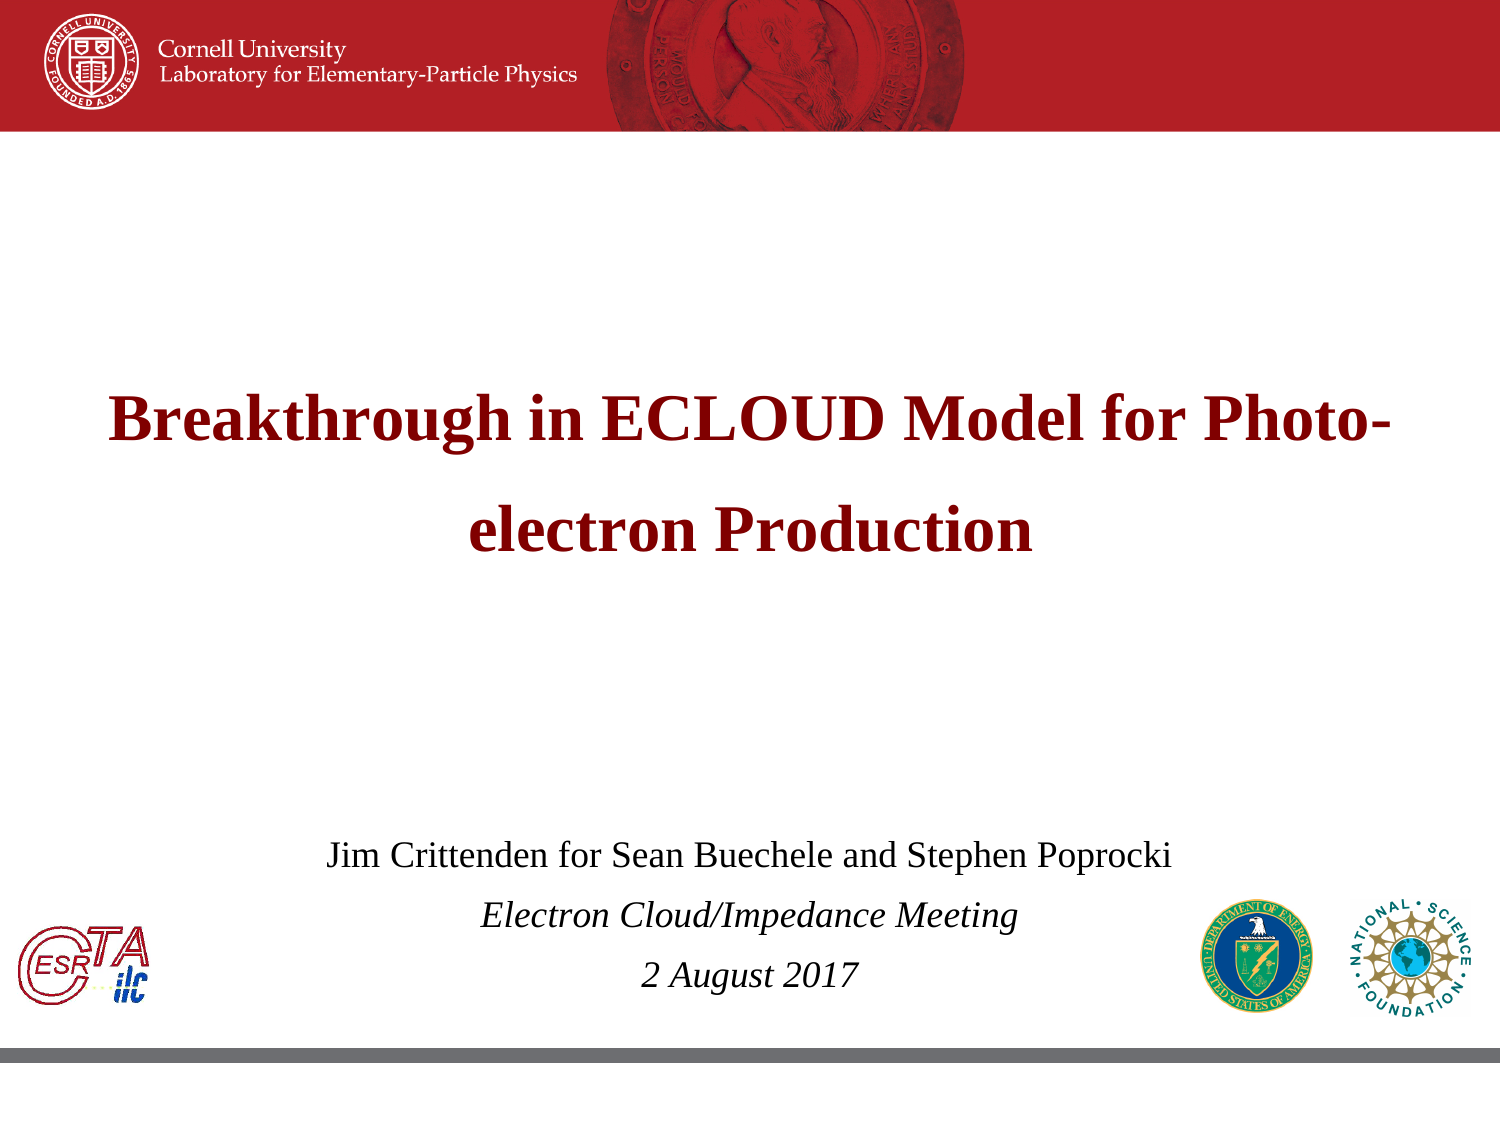

Breakthrough in ECLOUD Model for Photo-electron Production
# Jim Crittenden for Sean Buechele and Stephen Poprocki
Electron Cloud/Impedance Meeting
2 August 2017